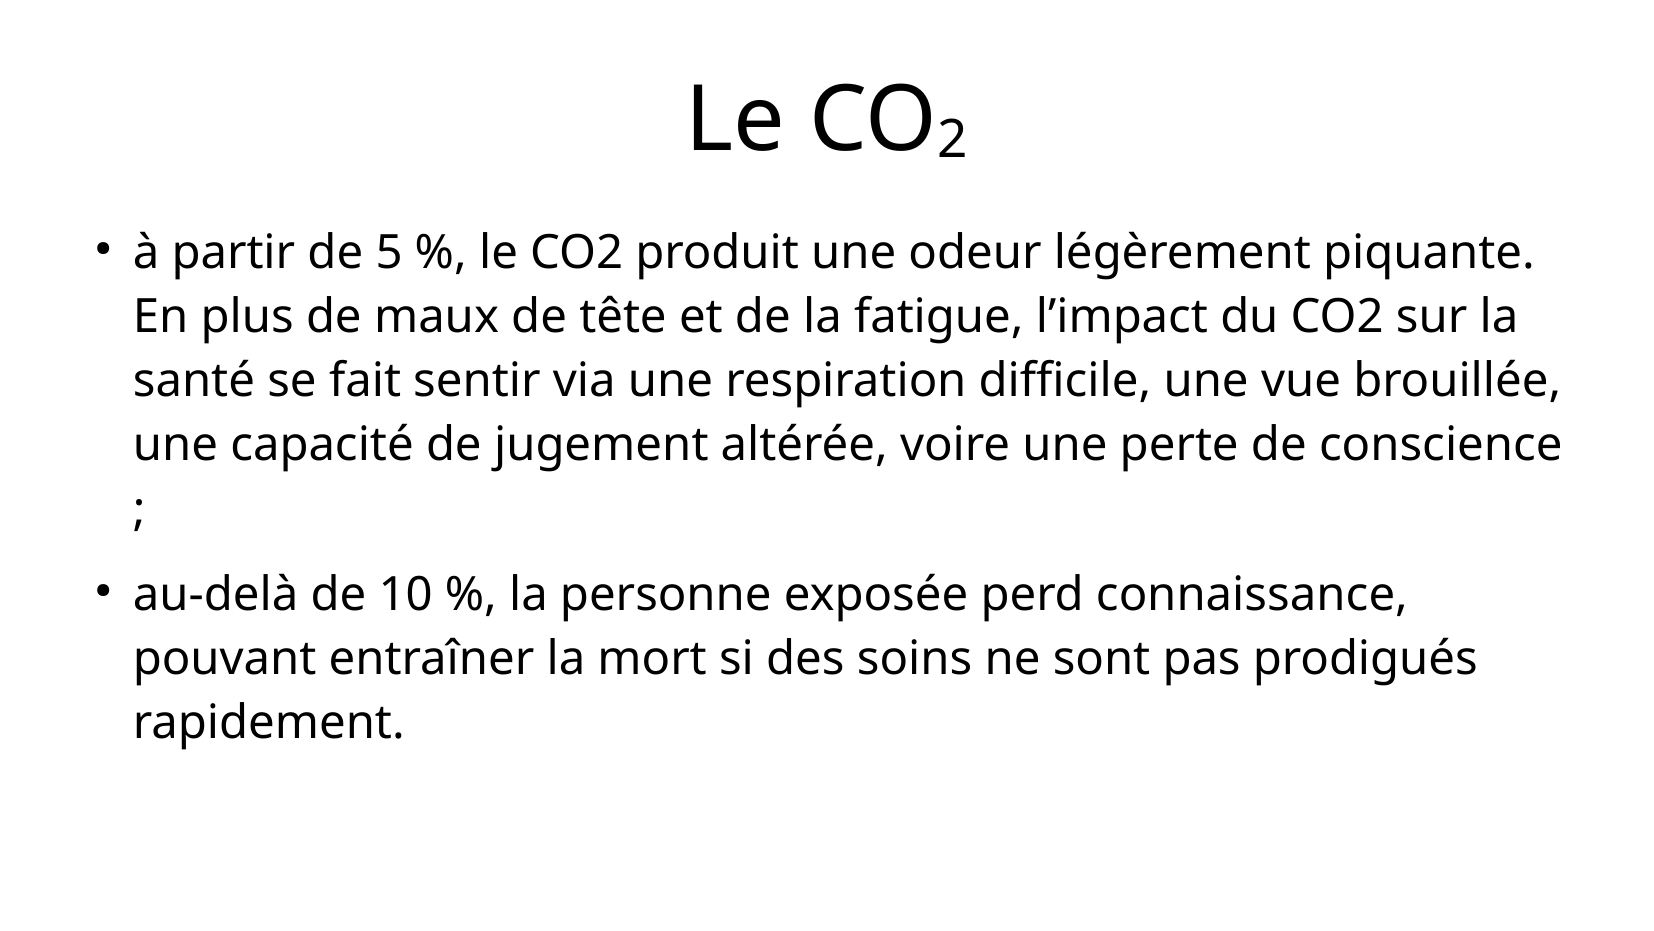

# Le CO2
à partir de 5 %, le CO2 produit une odeur légèrement piquante. En plus de maux de tête et de la fatigue, l’impact du CO2 sur la santé se fait sentir via une respiration difficile, une vue brouillée, une capacité de jugement altérée, voire une perte de conscience ;
au-delà de 10 %, la personne exposée perd connaissance, pouvant entraîner la mort si des soins ne sont pas prodigués rapidement.